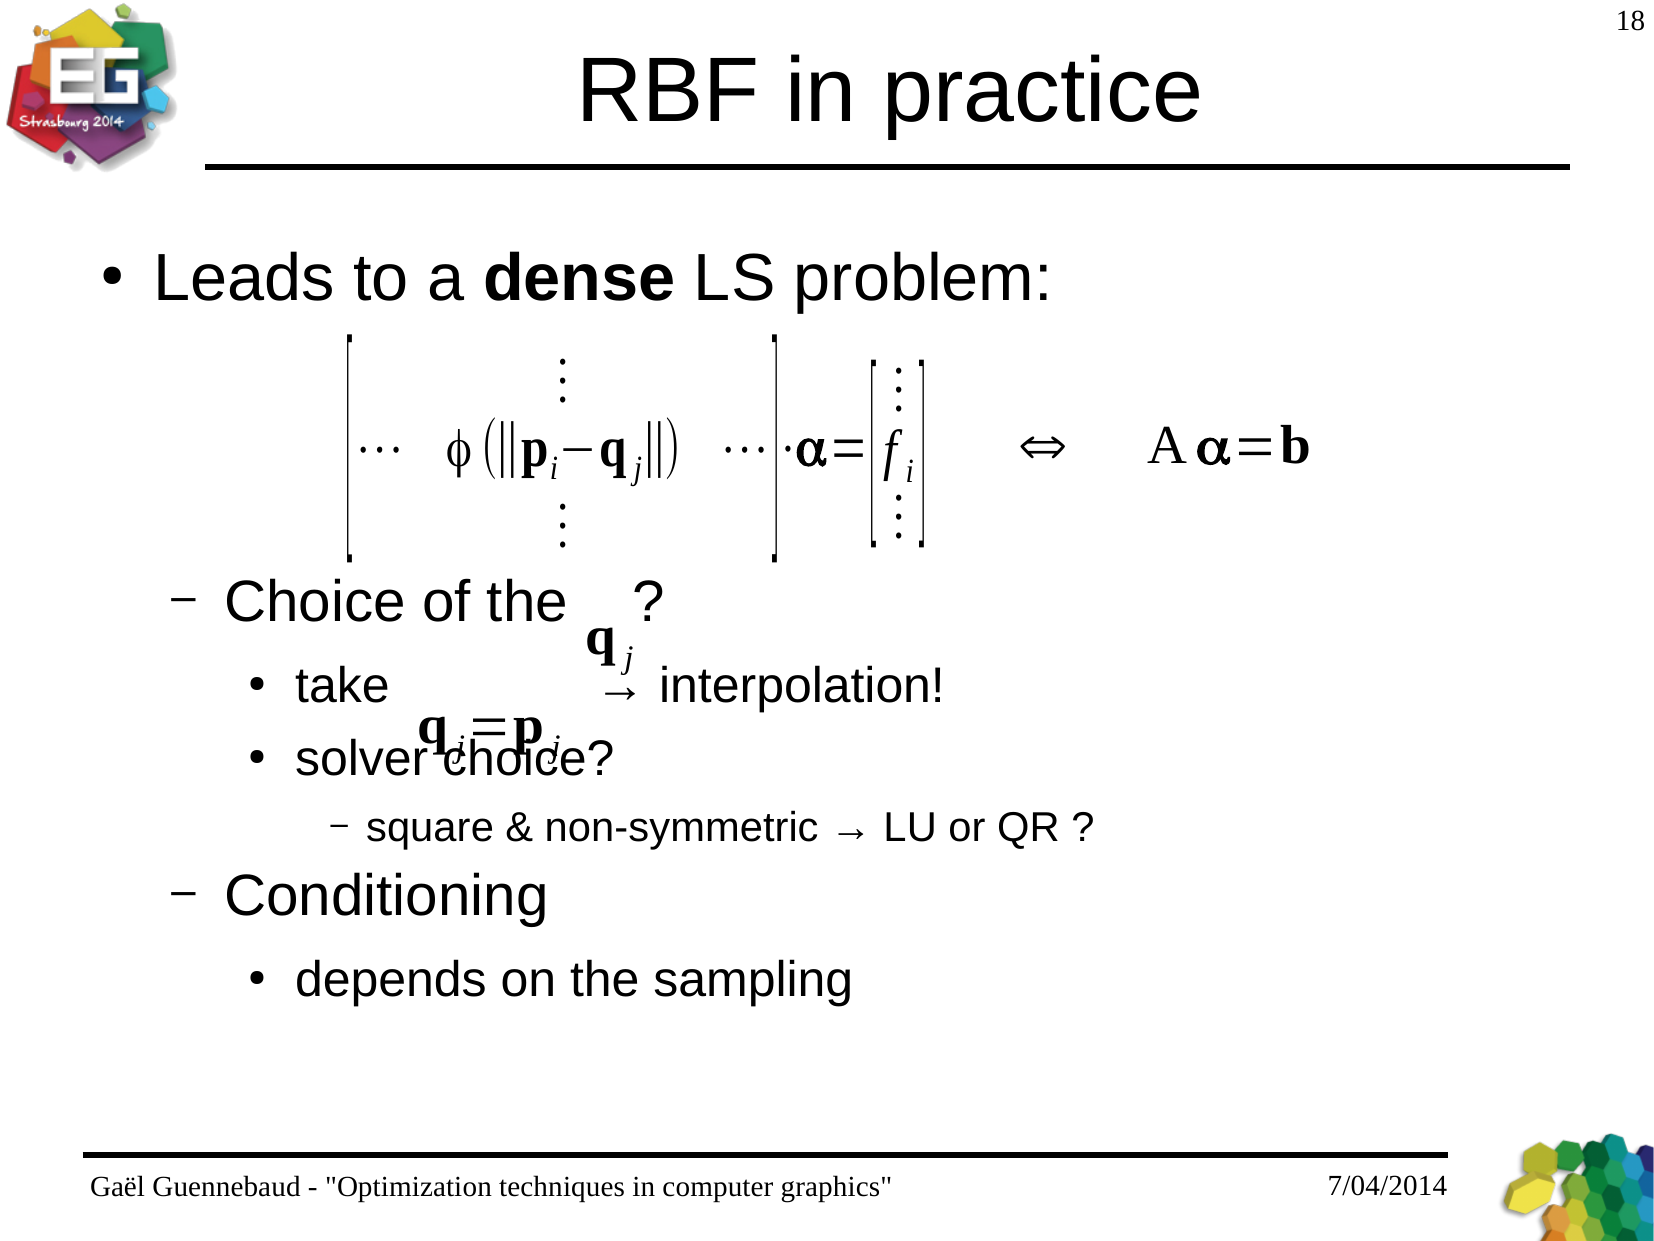

18
# RBF in practice
Leads to a dense LS problem:
Choice of the ?
take 			→ interpolation!
solver choice?
square & non-symmetric → LU or QR ?
Conditioning
depends on the sampling
7/04/2014
Gaël Guennebaud - "Optimization techniques in computer graphics"